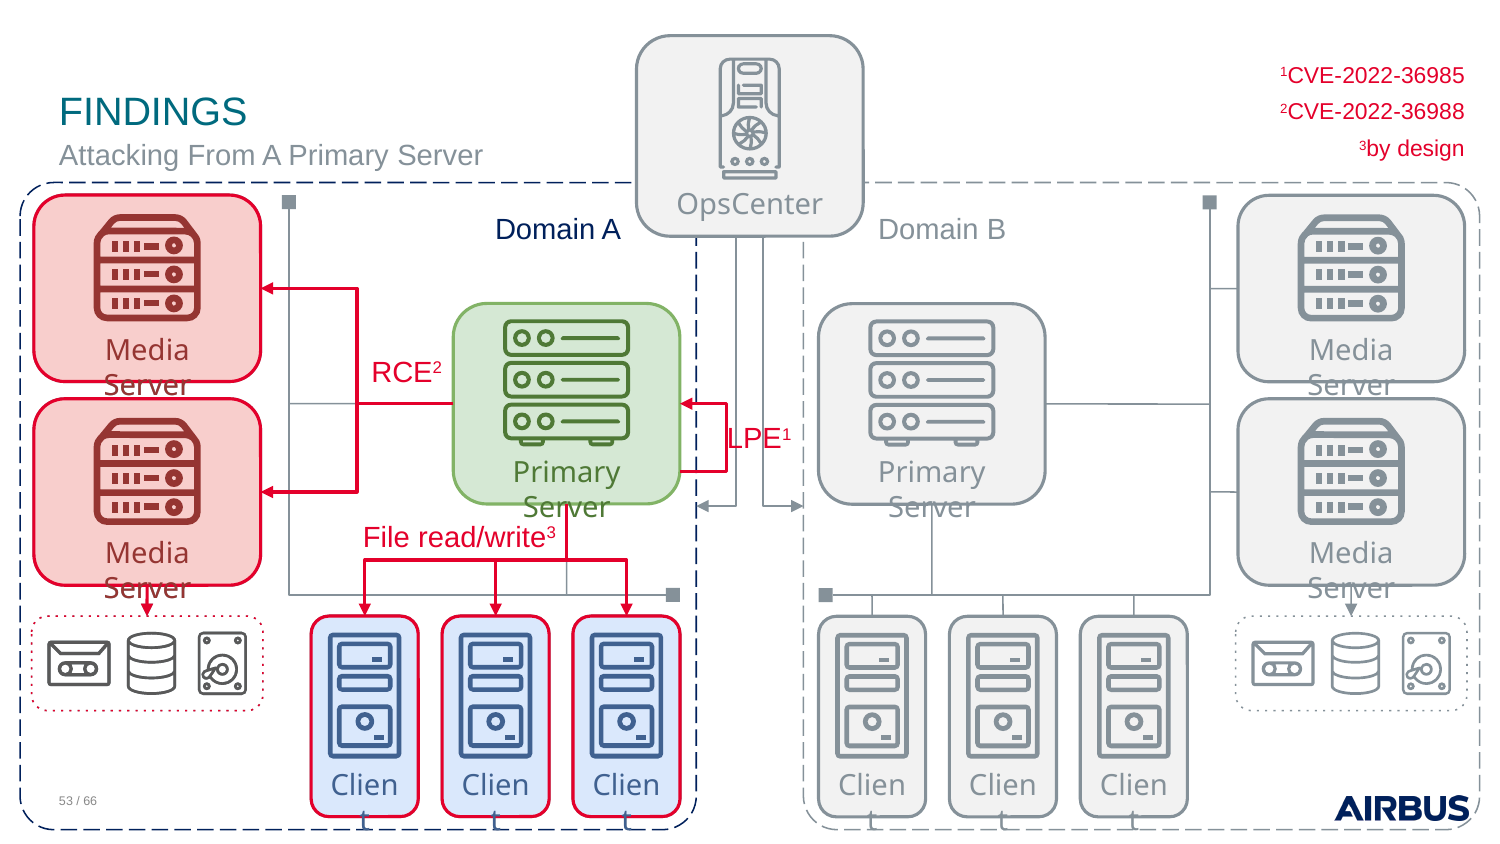

1CVE-2022-36985
# FINDINGS Attacking From A Primary Server
2CVE-2022-36988
3by design
OpsCenter
Media Server
Media Server
Domain A
Domain B
RCE2
Primary Server
Media Server
Media Server
LPE1
Primary Server
File read/write3
Client
Client
Client
Media Server
Media Server
Client
Client
Client
Client
Client
Client